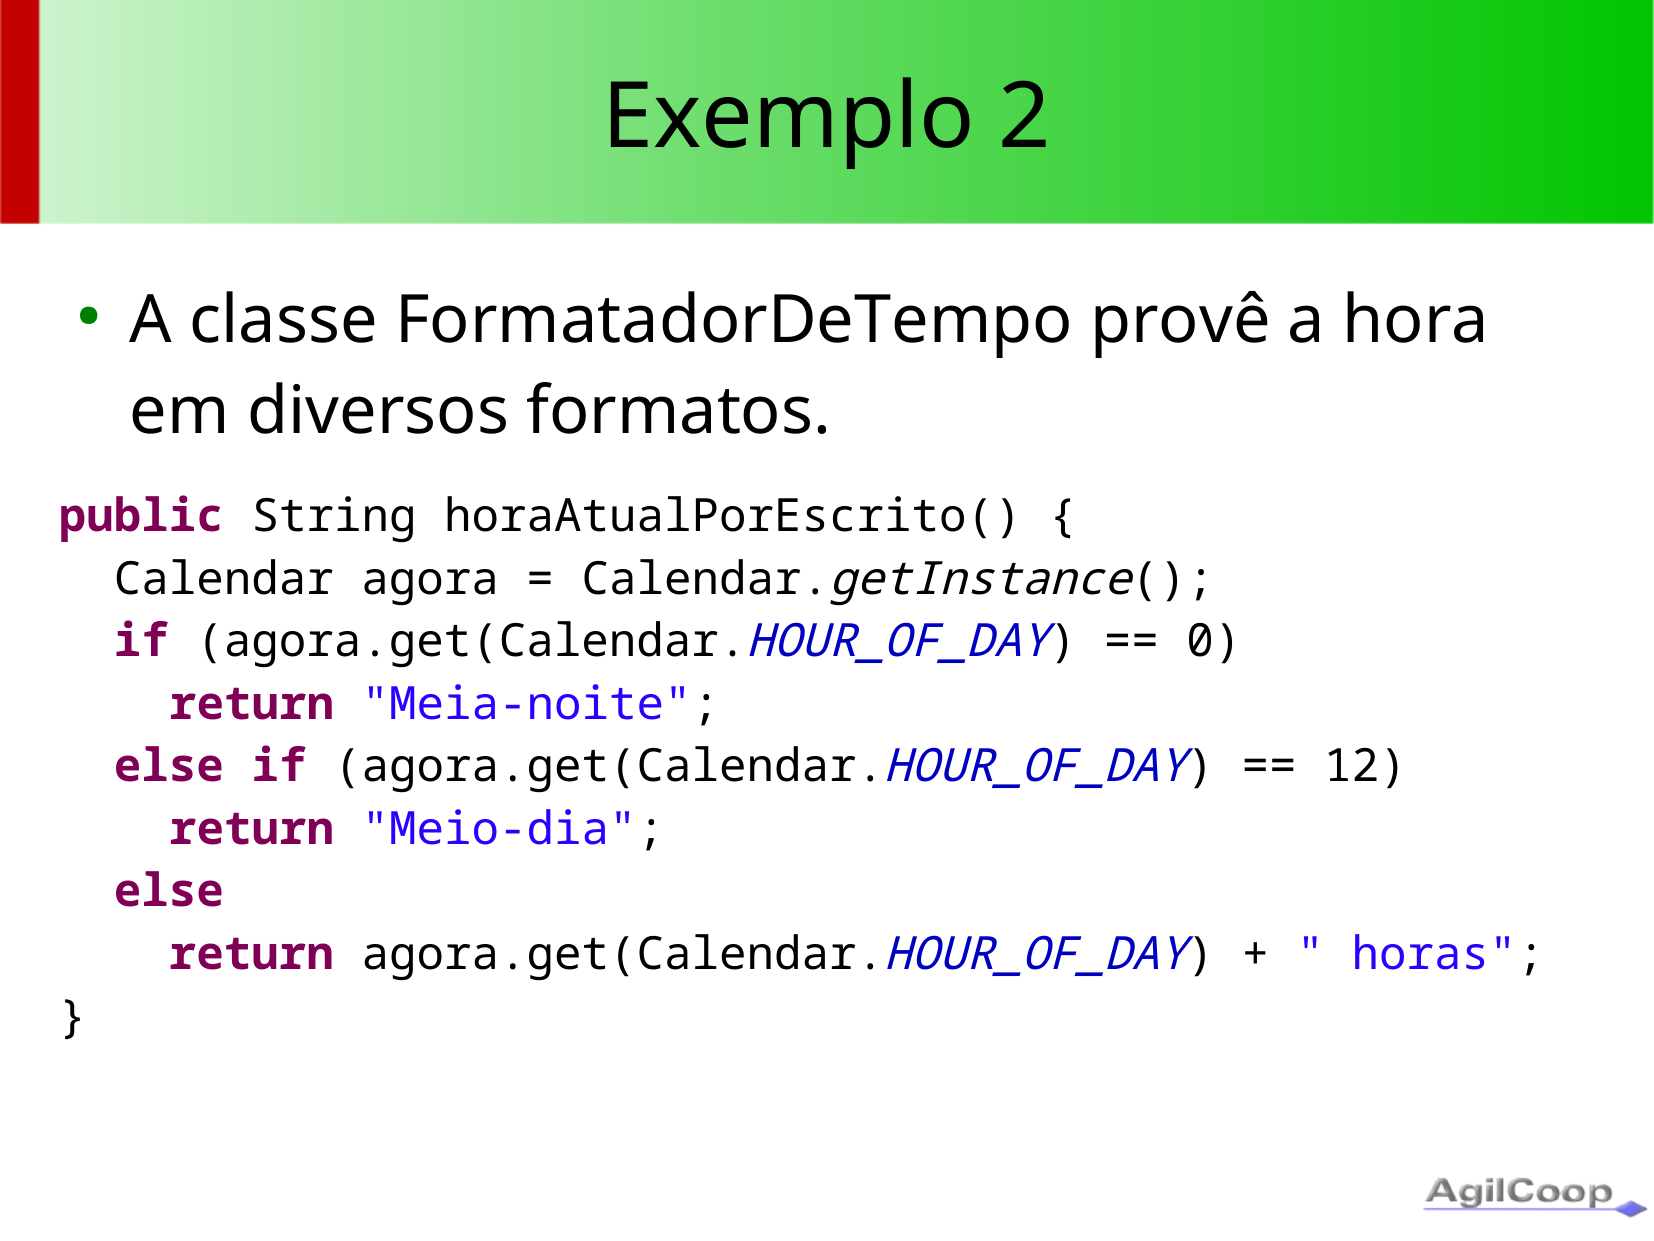

# Exemplo 2
A classe FormatadorDeTempo provê a hora em diversos formatos.
public String horaAtualPorEscrito() {
 Calendar agora = Calendar.getInstance();
 if (agora.get(Calendar.HOUR_OF_DAY) == 0)
 return "Meia-noite";
 else if (agora.get(Calendar.HOUR_OF_DAY) == 12)
 return "Meio-dia";
 else
 return agora.get(Calendar.HOUR_OF_DAY) + " horas";
}